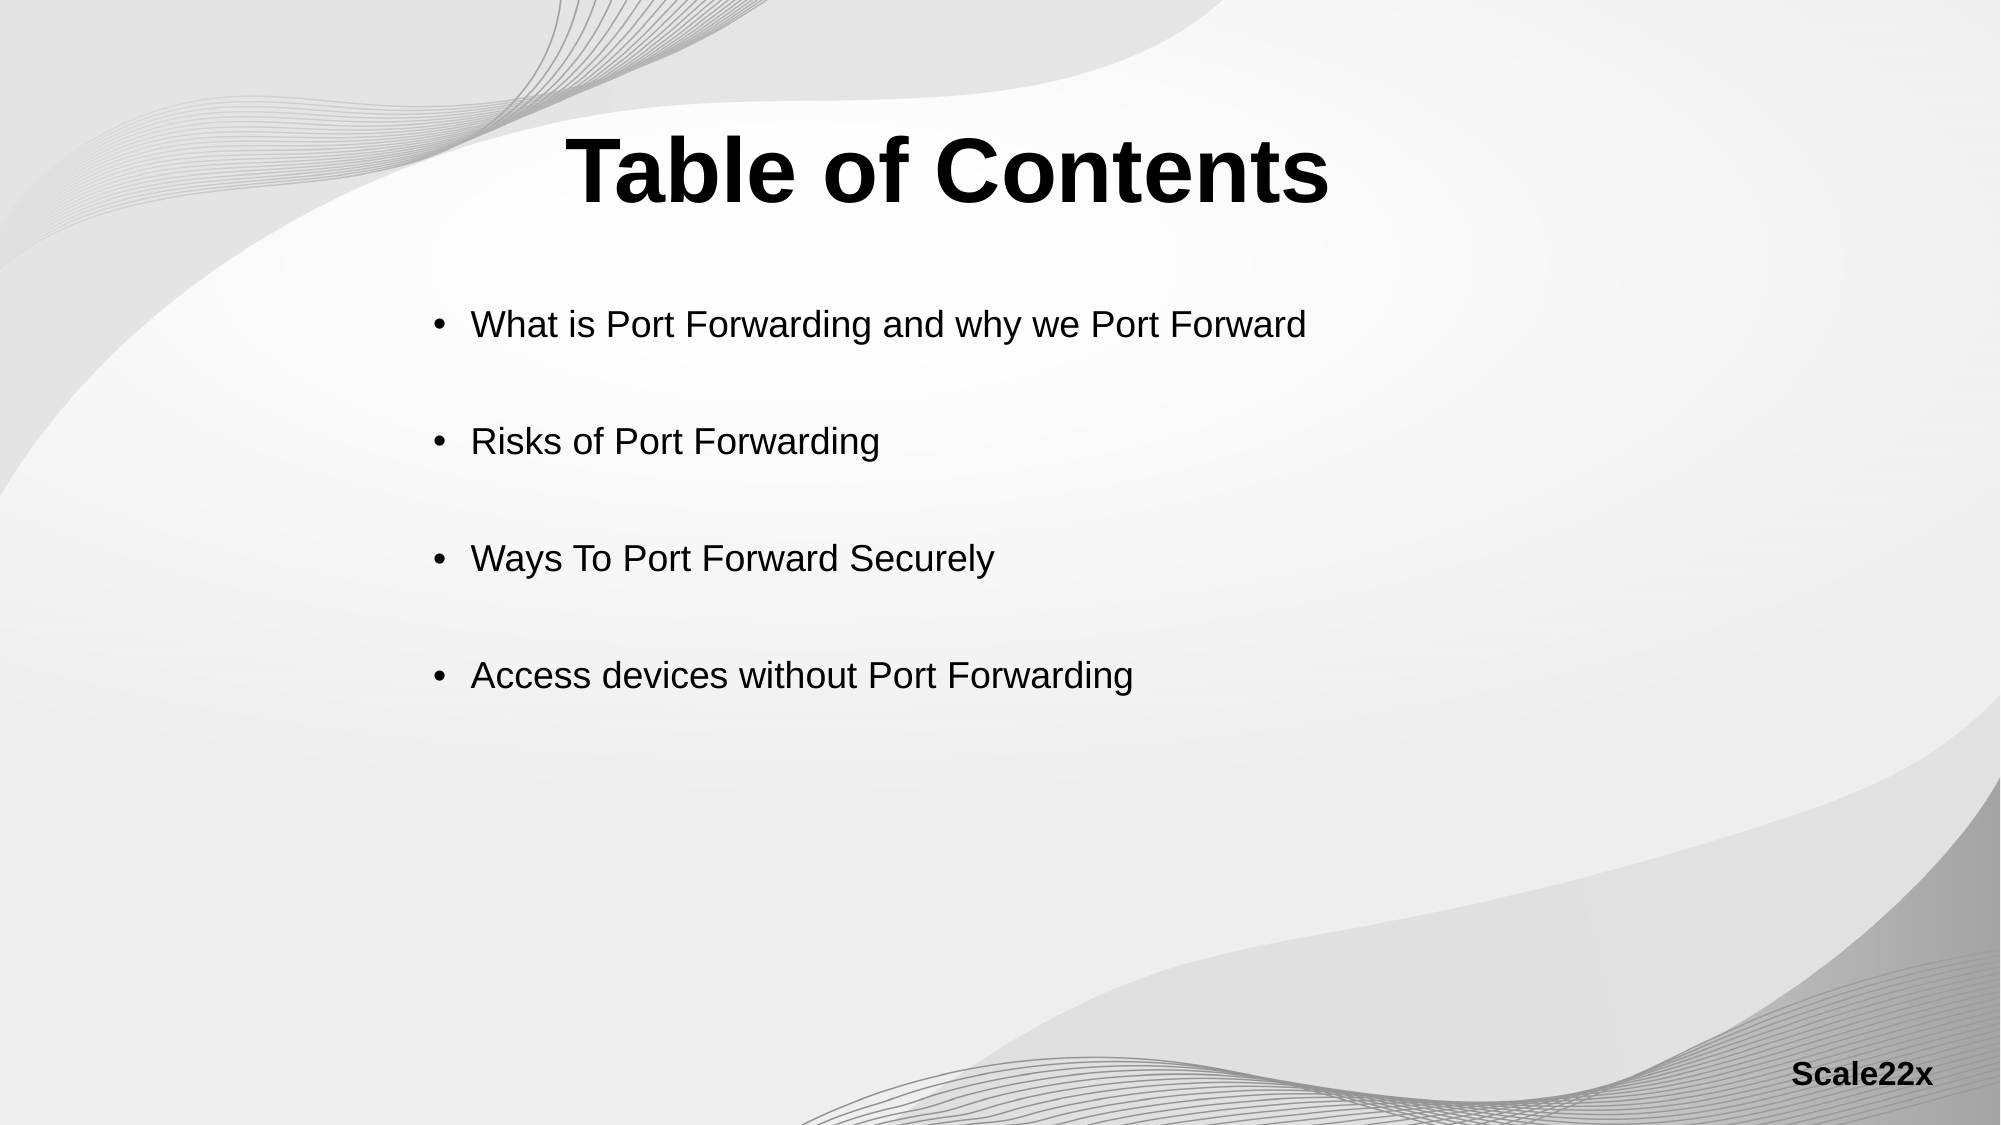

# Table of Contents
What is Port Forwarding and why we Port Forward
Risks of Port Forwarding
Ways To Port Forward Securely
Access devices without Port Forwarding
Scale22x